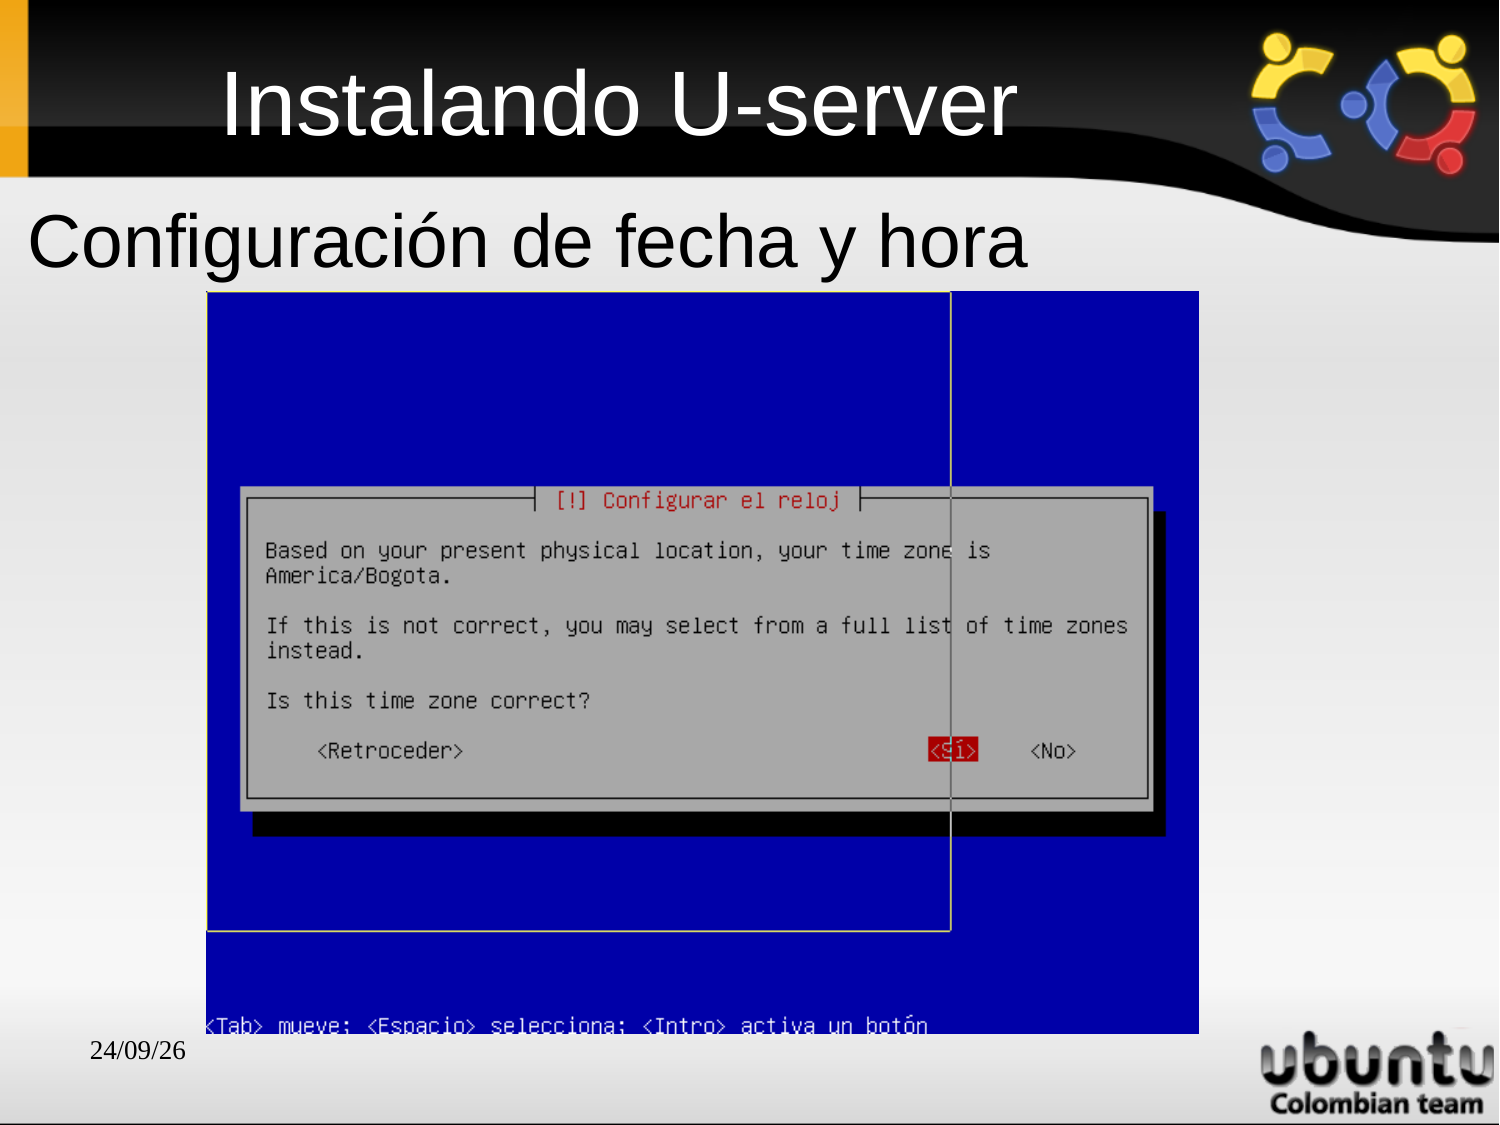

Instalando U-server
# Configuración de fecha y hora